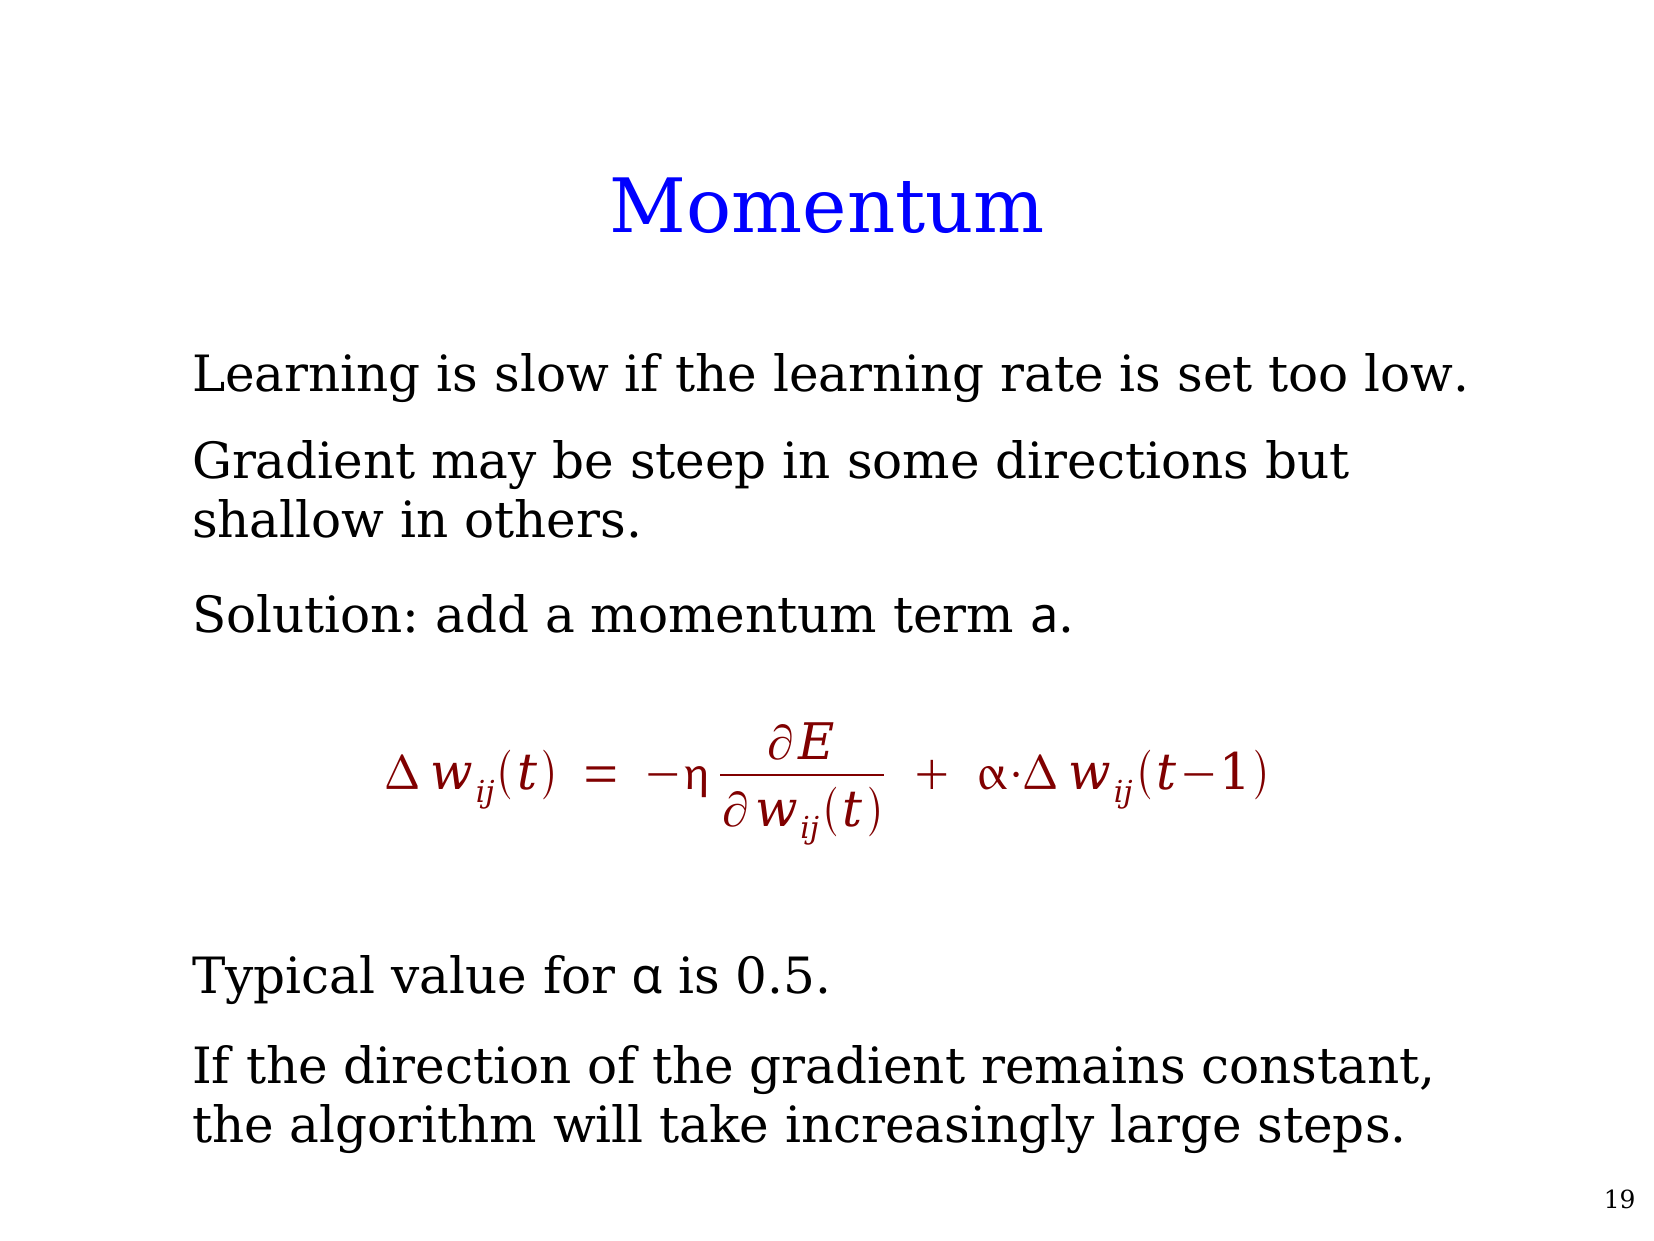

# Momentum
Learning is slow if the learning rate is set too low.
Gradient may be steep in some directions but shallow in others.
Solution: add a momentum term a.
Typical value for α is 0.5.
If the direction of the gradient remains constant, the algorithm will take increasingly large steps.